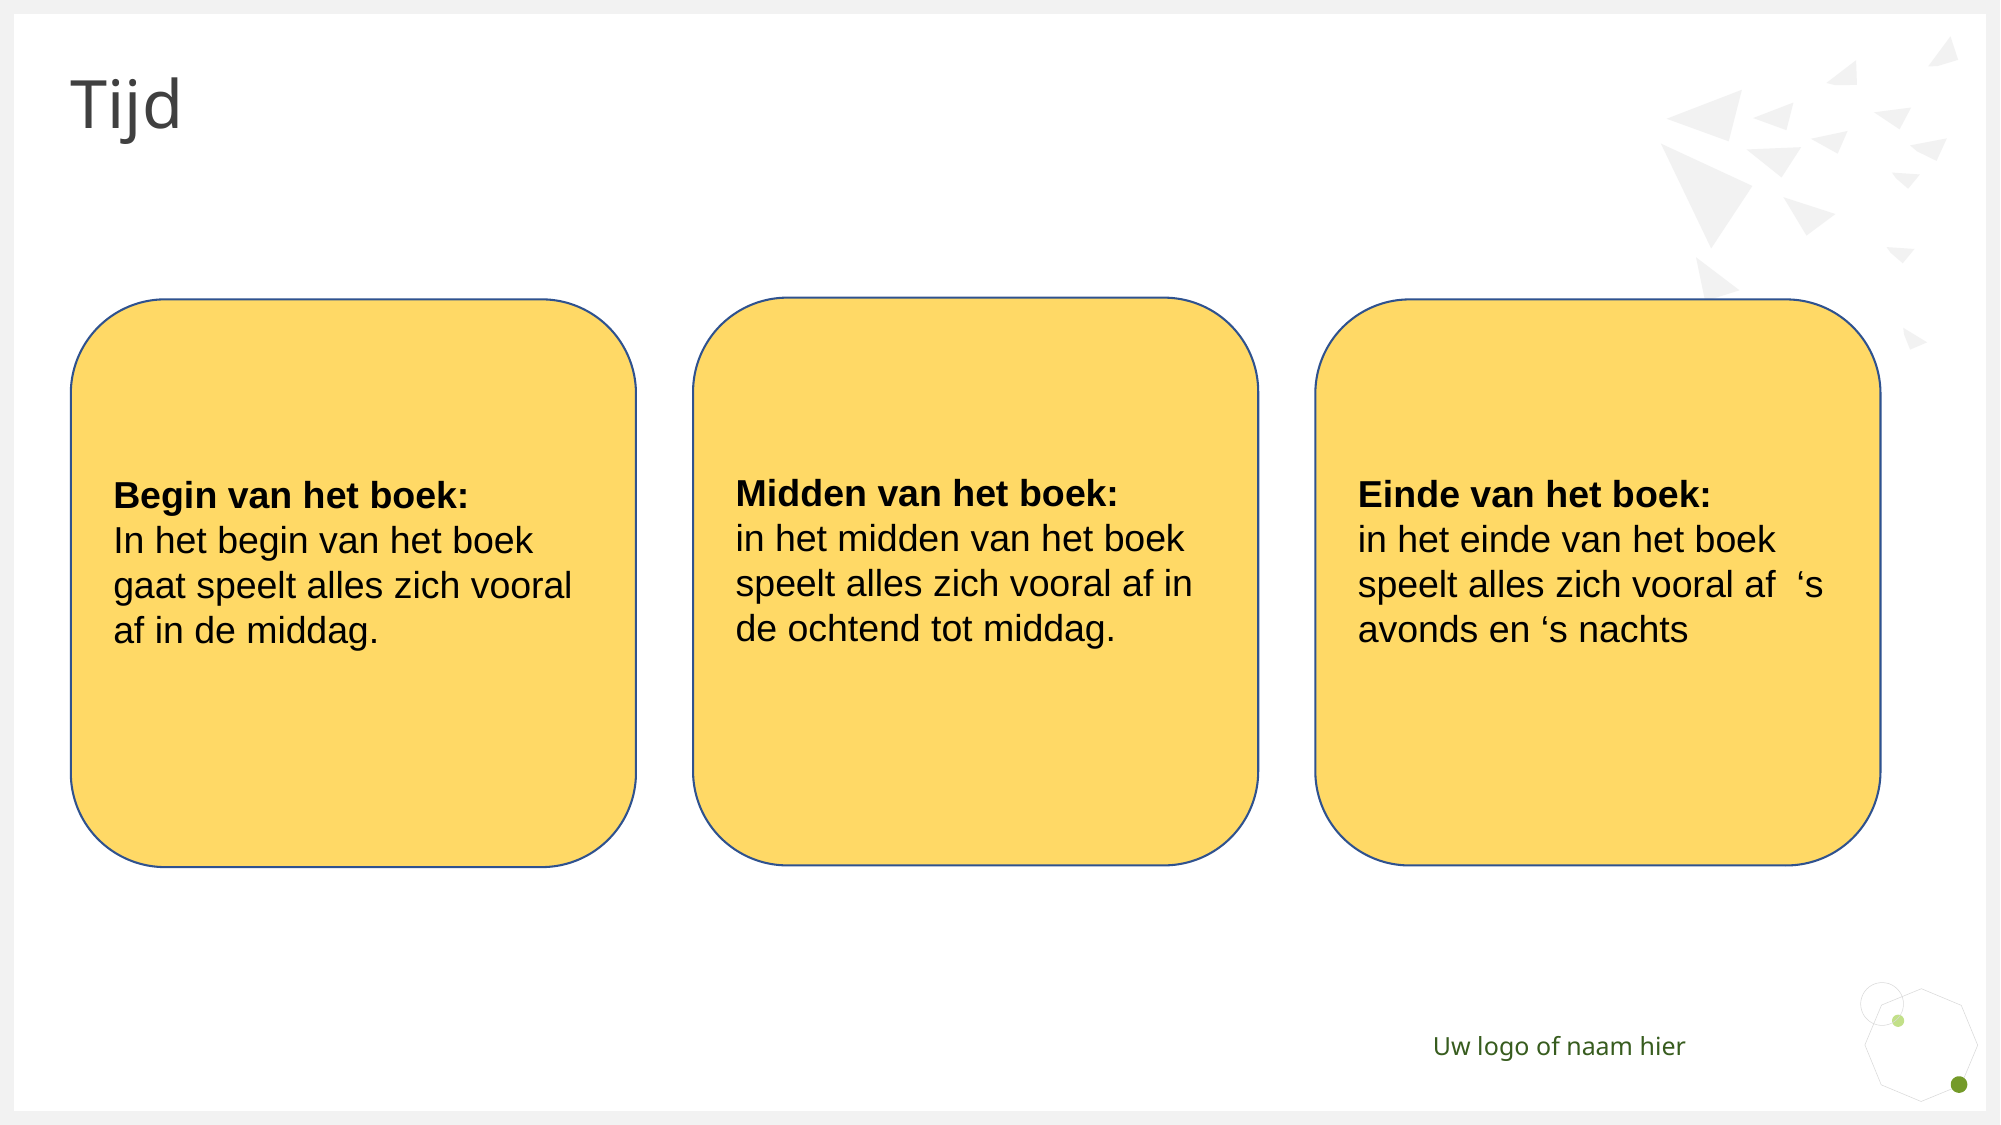

# Tijd
Midden van het boek:
in het midden van het boek speelt alles zich vooral af in de ochtend tot middag.
Begin van het boek:
In het begin van het boek gaat speelt alles zich vooral af in de middag.
Einde van het boek:
in het einde van het boek speelt alles zich vooral af ‘s avonds en ‘s nachts